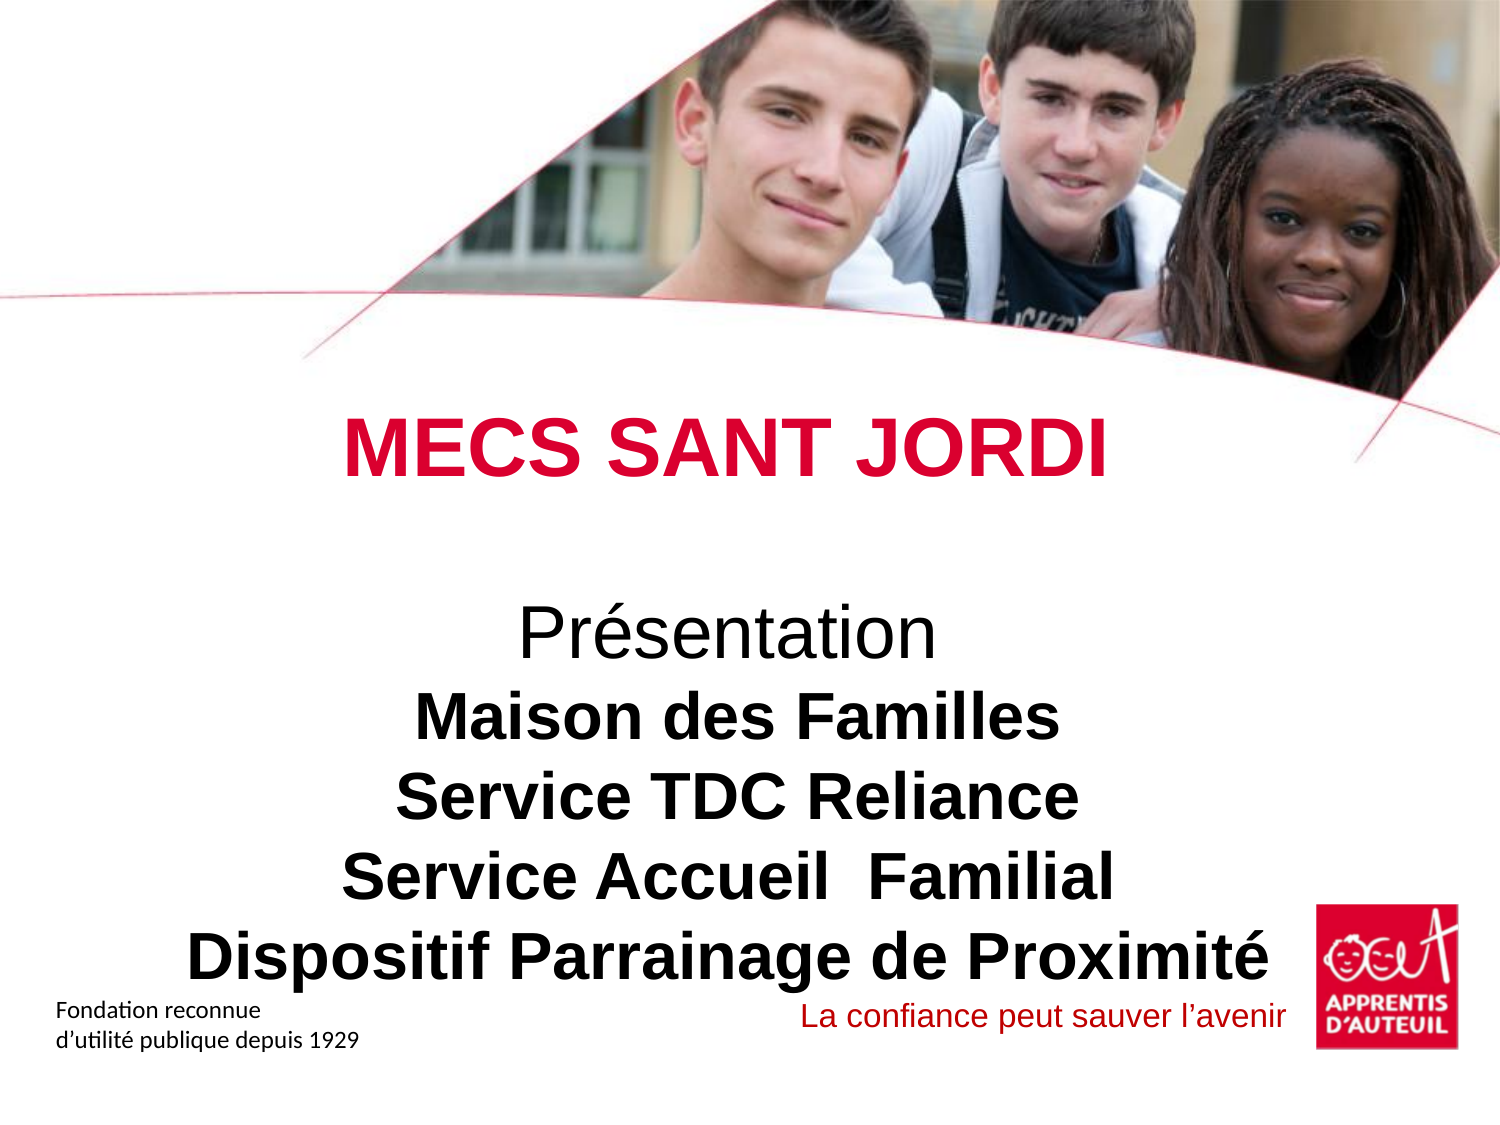

MECS SANT JORDI
Présentation
Maison des Familles
Service TDC Reliance
Service Accueil Familial
Dispositif Parrainage de Proximité
Fondation reconnue
d’utilité publique depuis 1929
La confiance peut sauver l’avenir